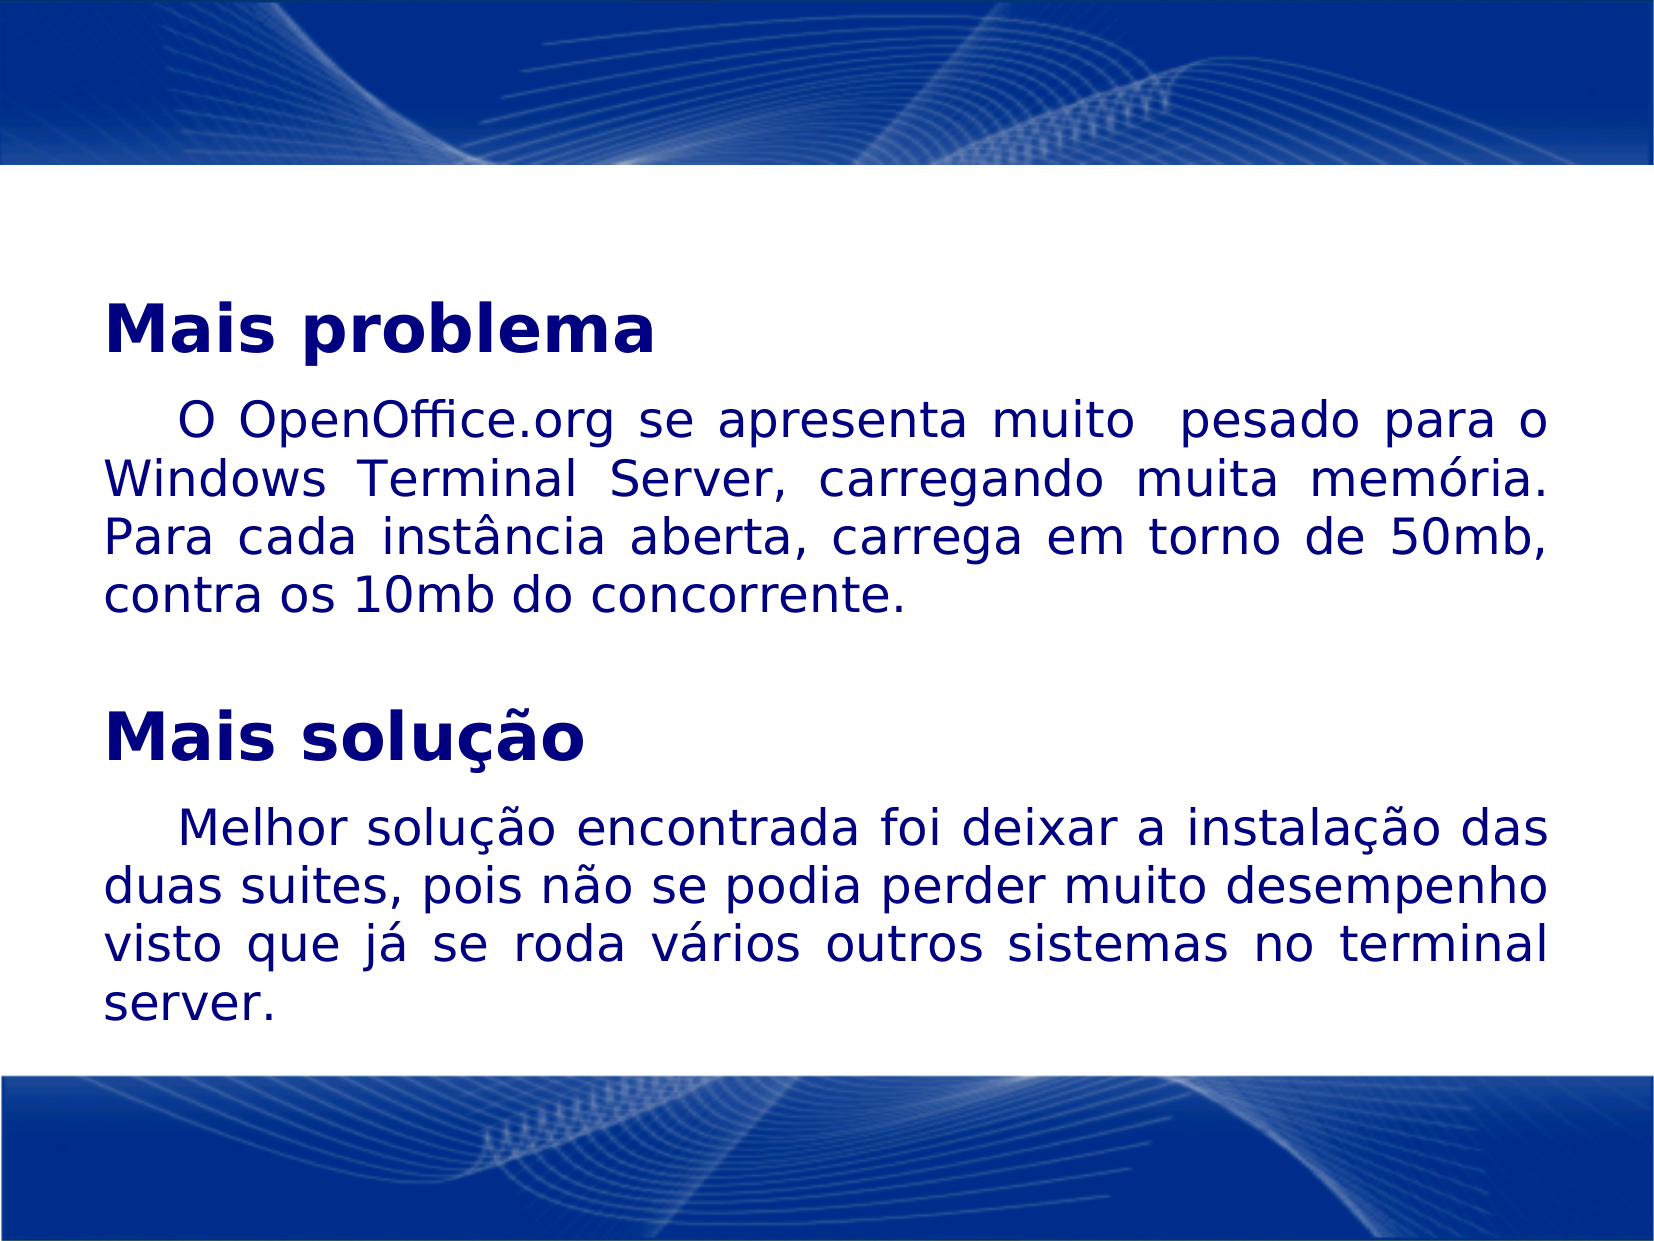

Mais problema
	O OpenOffice.org se apresenta muito pesado para o Windows Terminal Server, carregando muita memória. Para cada instância aberta, carrega em torno de 50mb, contra os 10mb do concorrente.
Mais solução
	Melhor solução encontrada foi deixar a instalação das duas suites, pois não se podia perder muito desempenho visto que já se roda vários outros sistemas no terminal server.